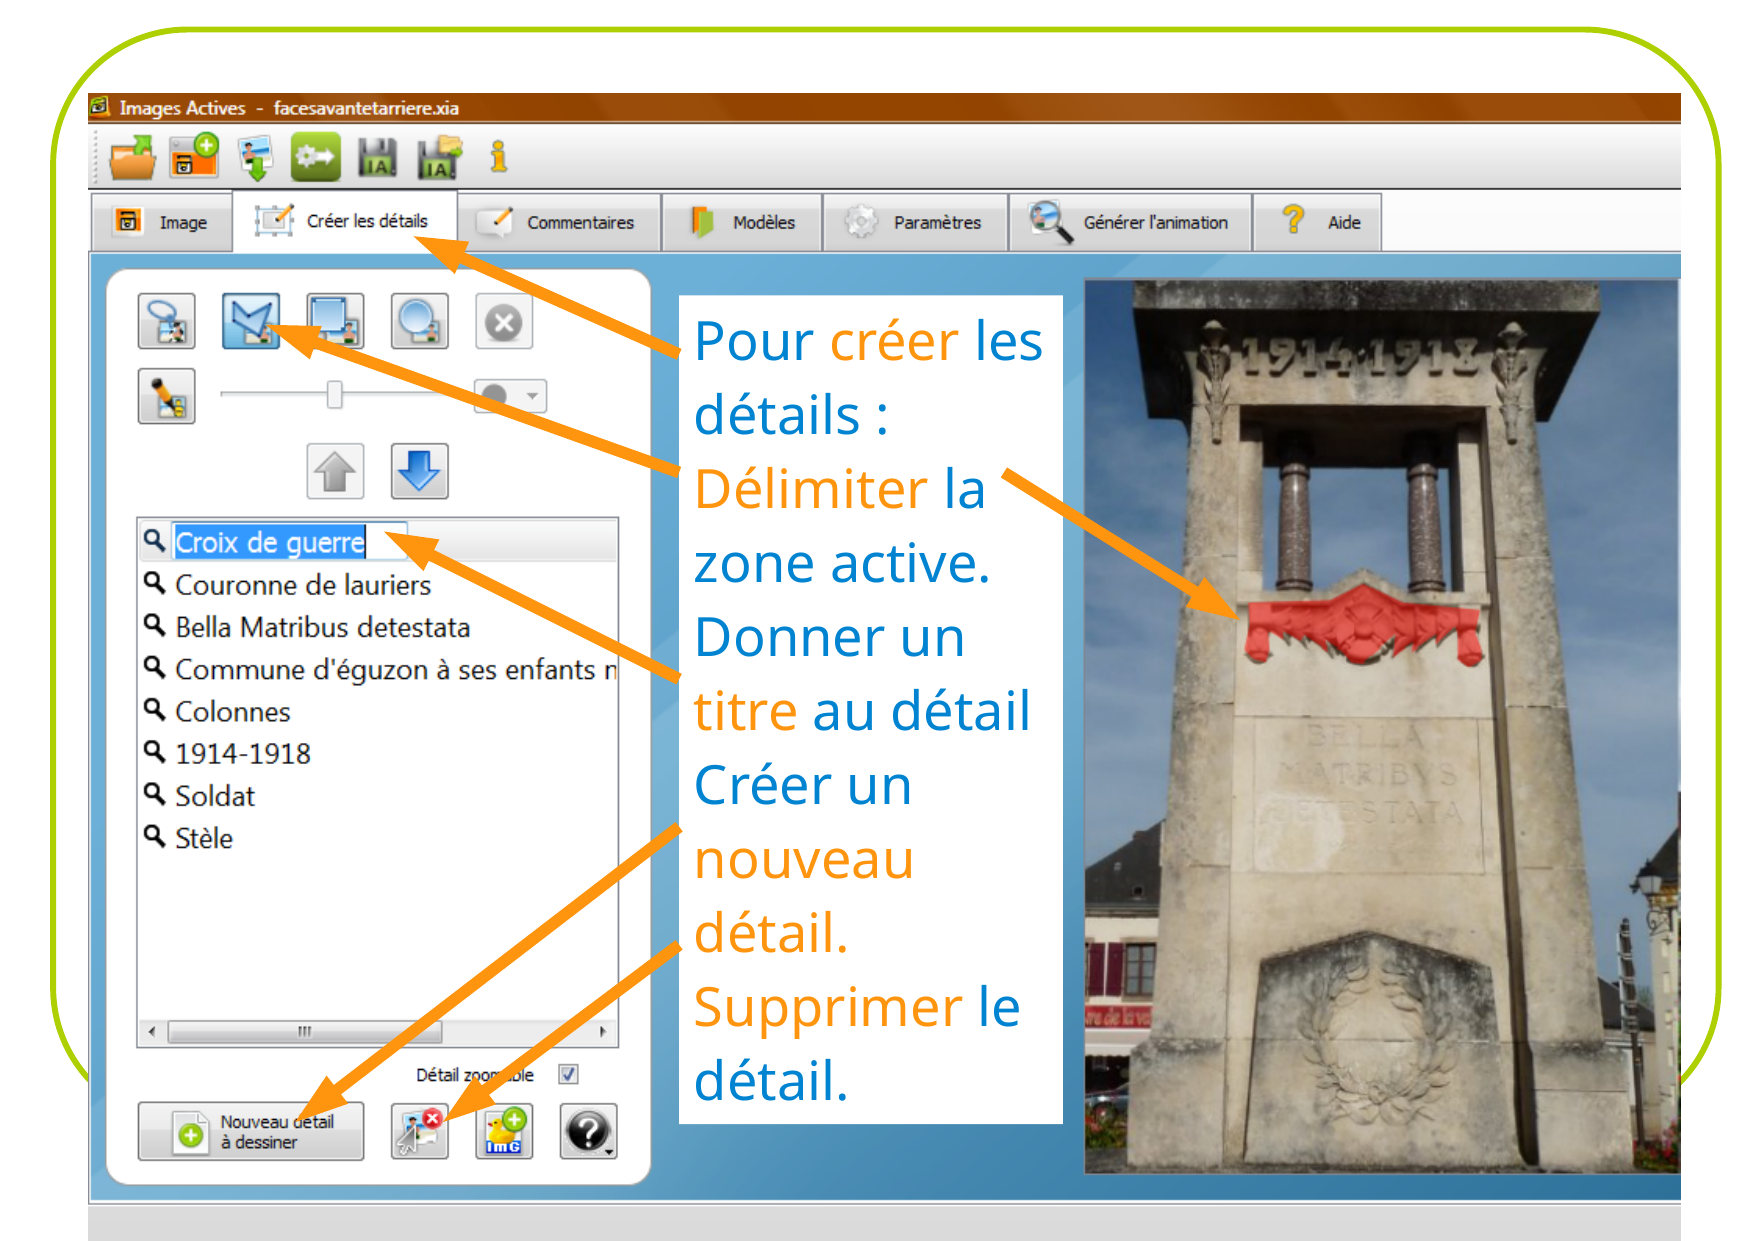

Pour créer les détails :
Délimiter la zone active.
Donner un titre au détail
Créer un nouveau détail.
Supprimer le détail.